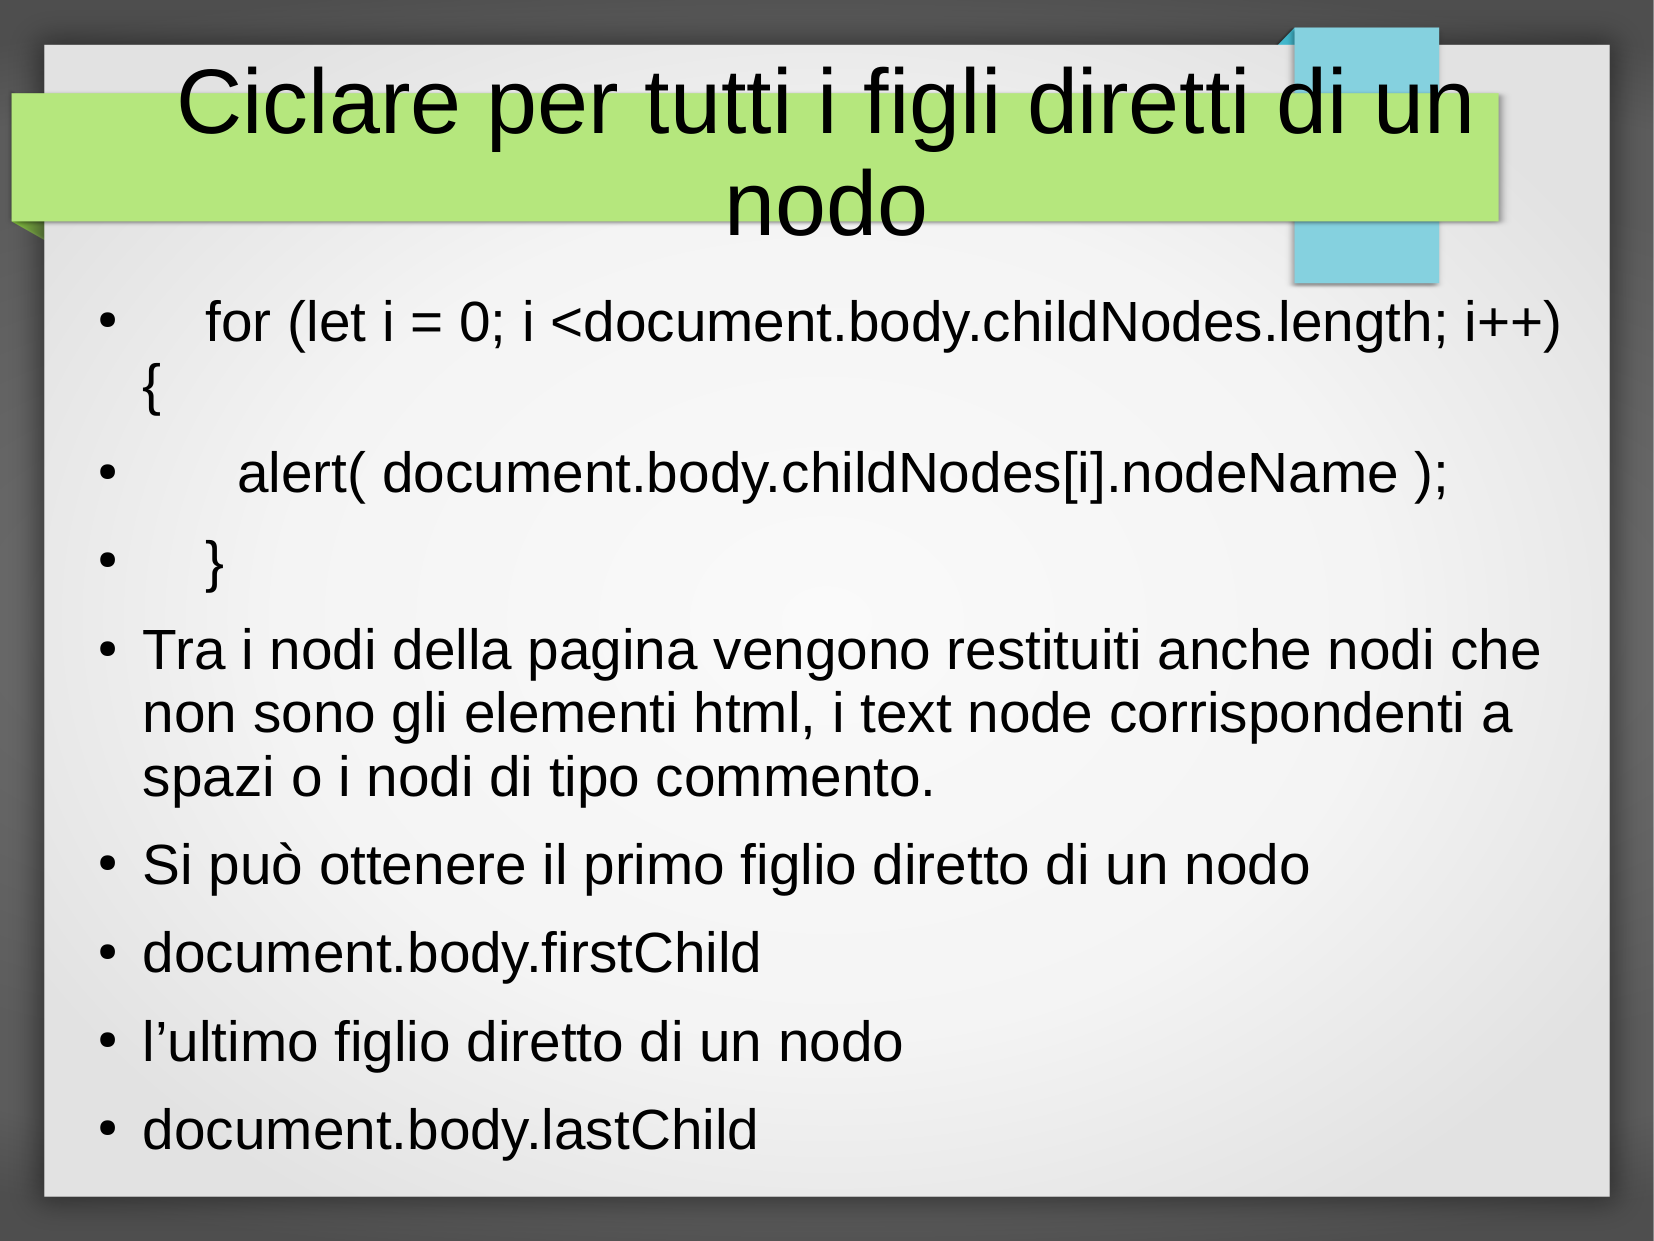

# Ciclare per tutti i figli diretti di un nodo
 for (let i = 0; i <document.body.childNodes.length; i++) {
 alert( document.body.childNodes[i].nodeName );
 }
Tra i nodi della pagina vengono restituiti anche nodi che non sono gli elementi html, i text node corrispondenti a spazi o i nodi di tipo commento.
Si può ottenere il primo figlio diretto di un nodo
document.body.firstChild
l’ultimo figlio diretto di un nodo
document.body.lastChild